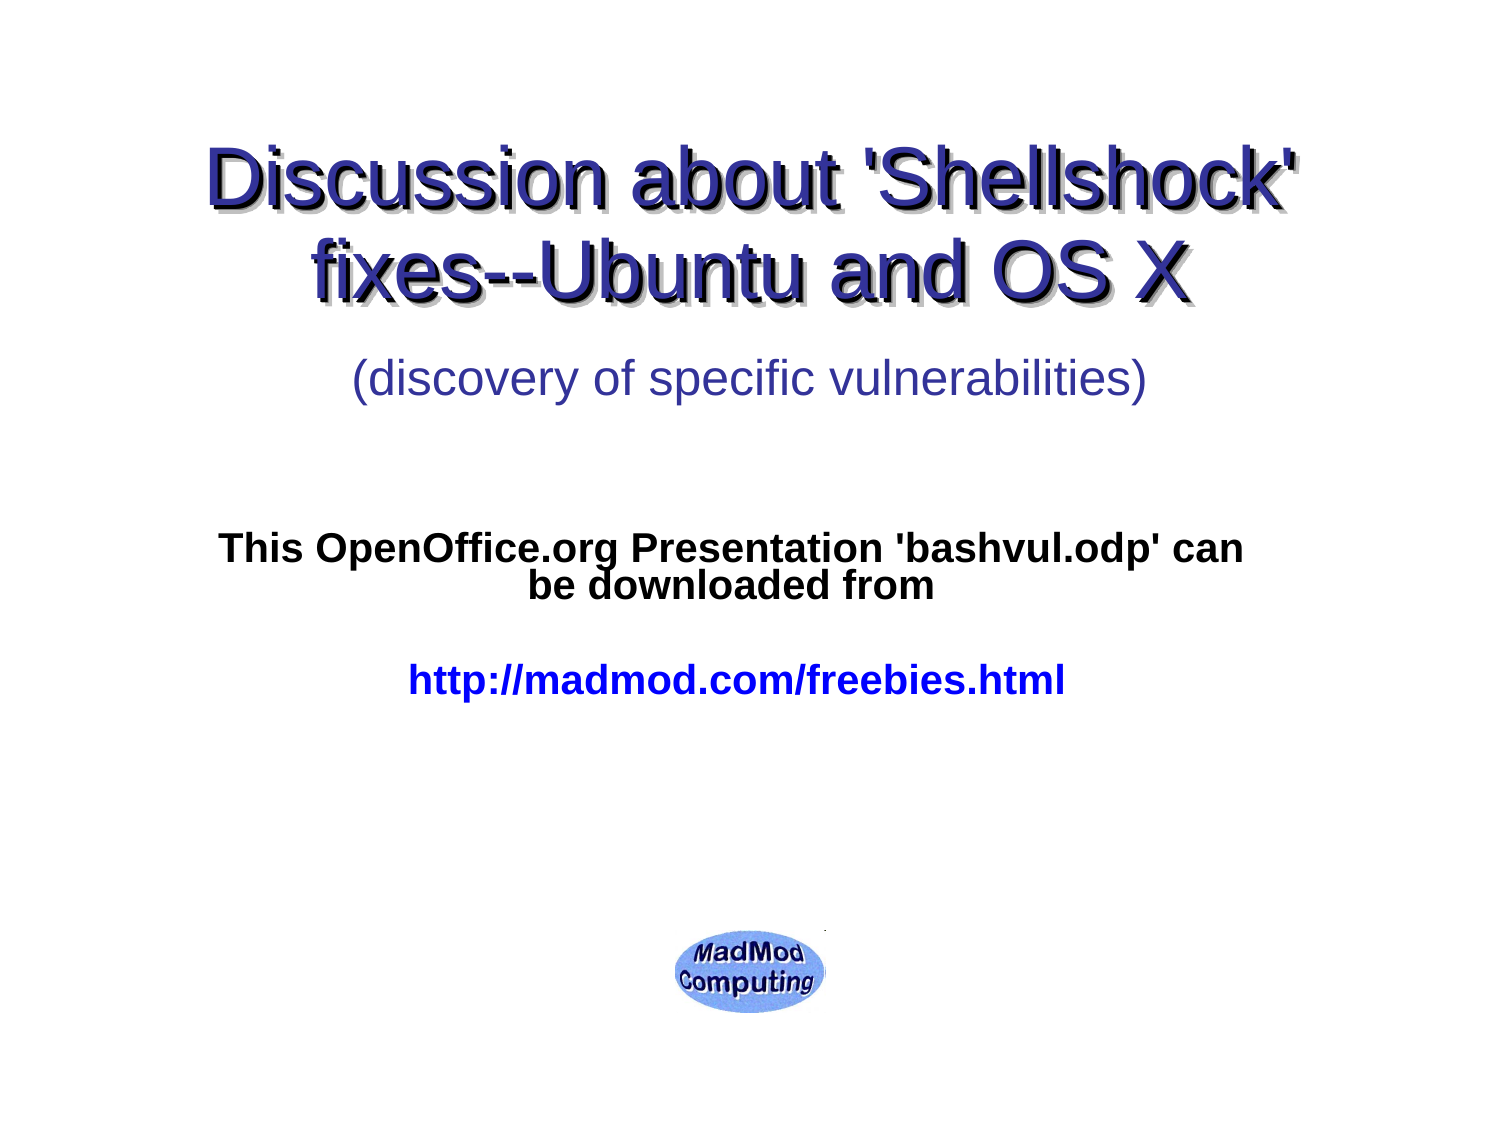

# Discussion about 'Shellshock' fixes--Ubuntu and OS X
(discovery of specific vulnerabilities)
This OpenOffice.org Presentation 'bashvul.odp' can be downloaded from
 http://madmod.com/freebies.html